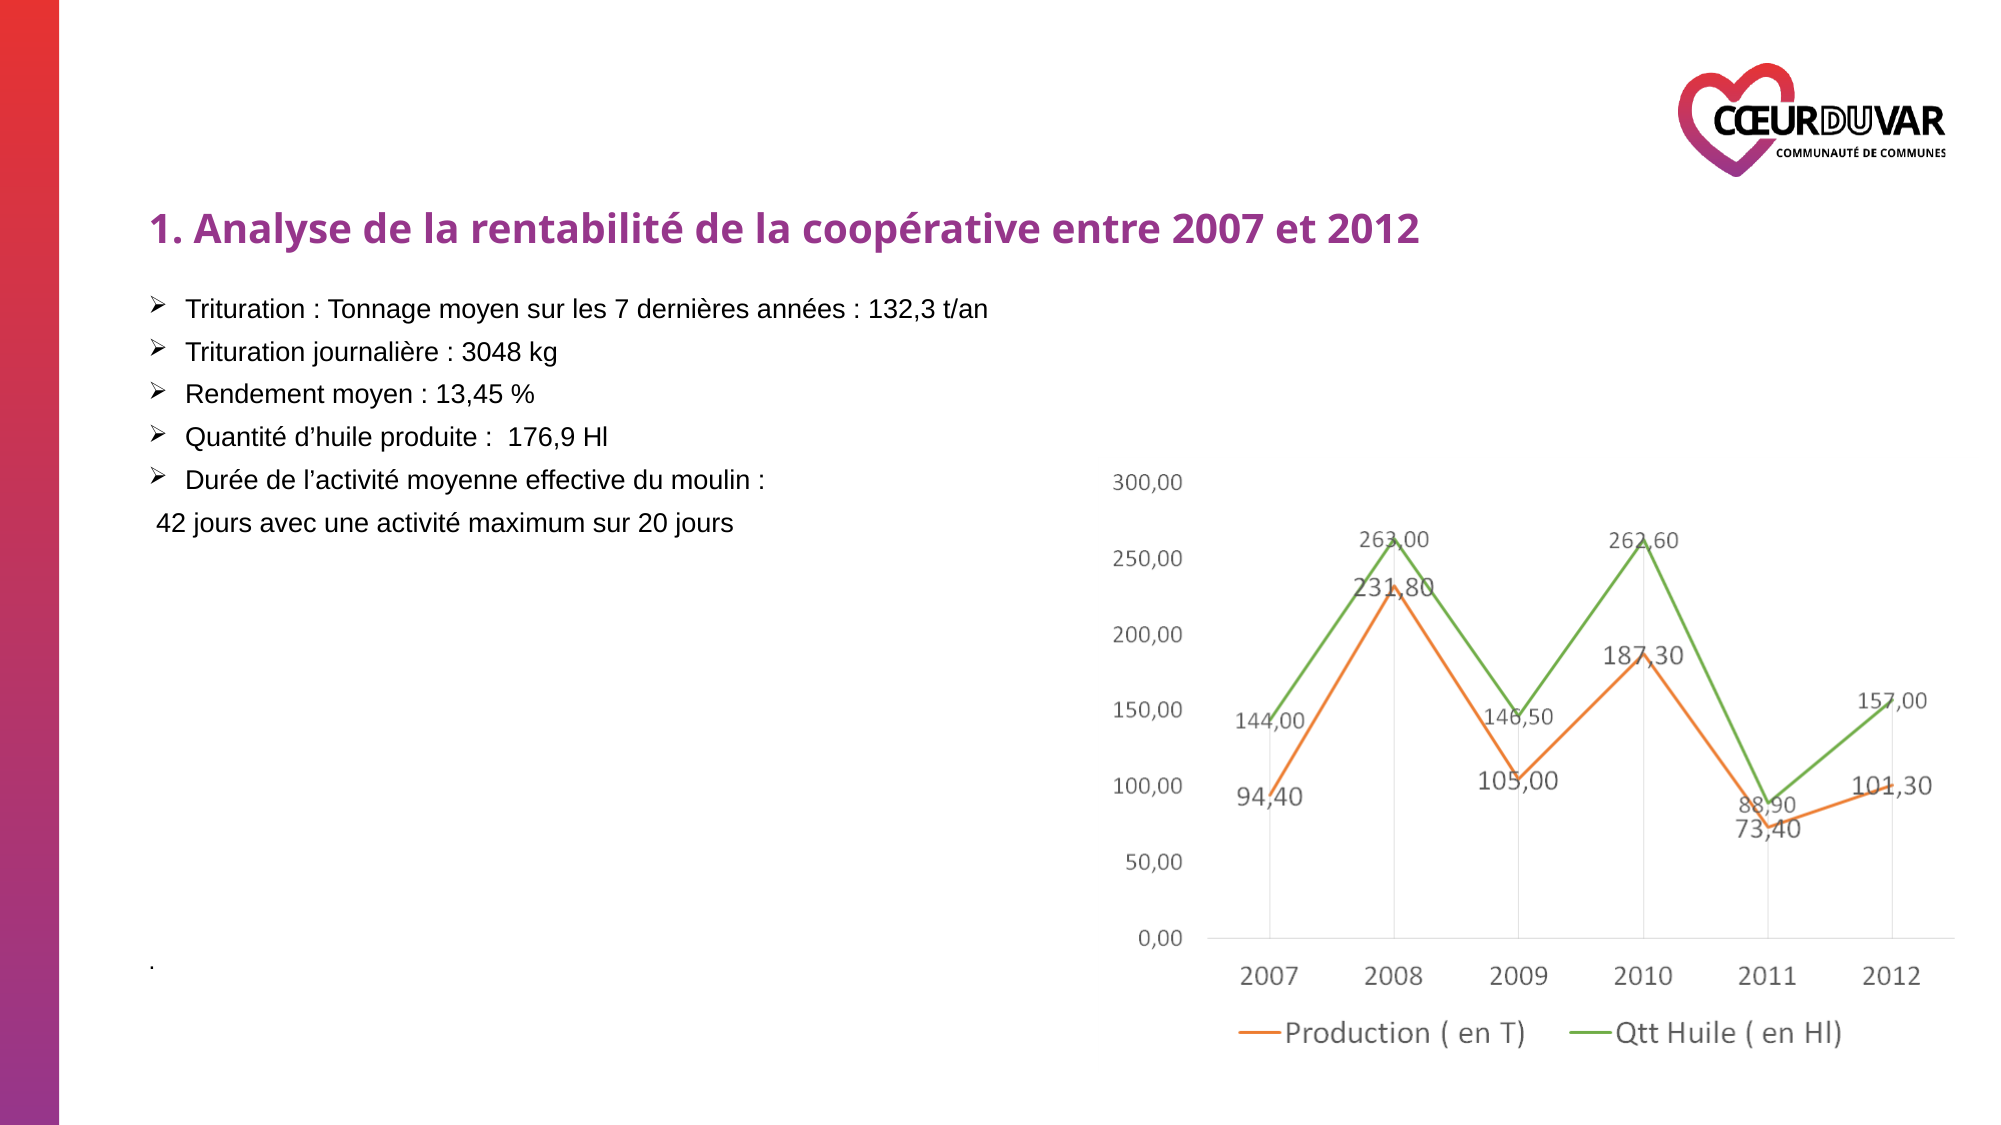

# 1. Analyse de la rentabilité de la coopérative entre 2007 et 2012
Trituration : Tonnage moyen sur les 7 dernières années : 132,3 t/an
Trituration journalière : 3048 kg
Rendement moyen : 13,45 %
Quantité d’huile produite : 176,9 Hl
Durée de l’activité moyenne effective du moulin :
 42 jours avec une activité maximum sur 20 jours
.